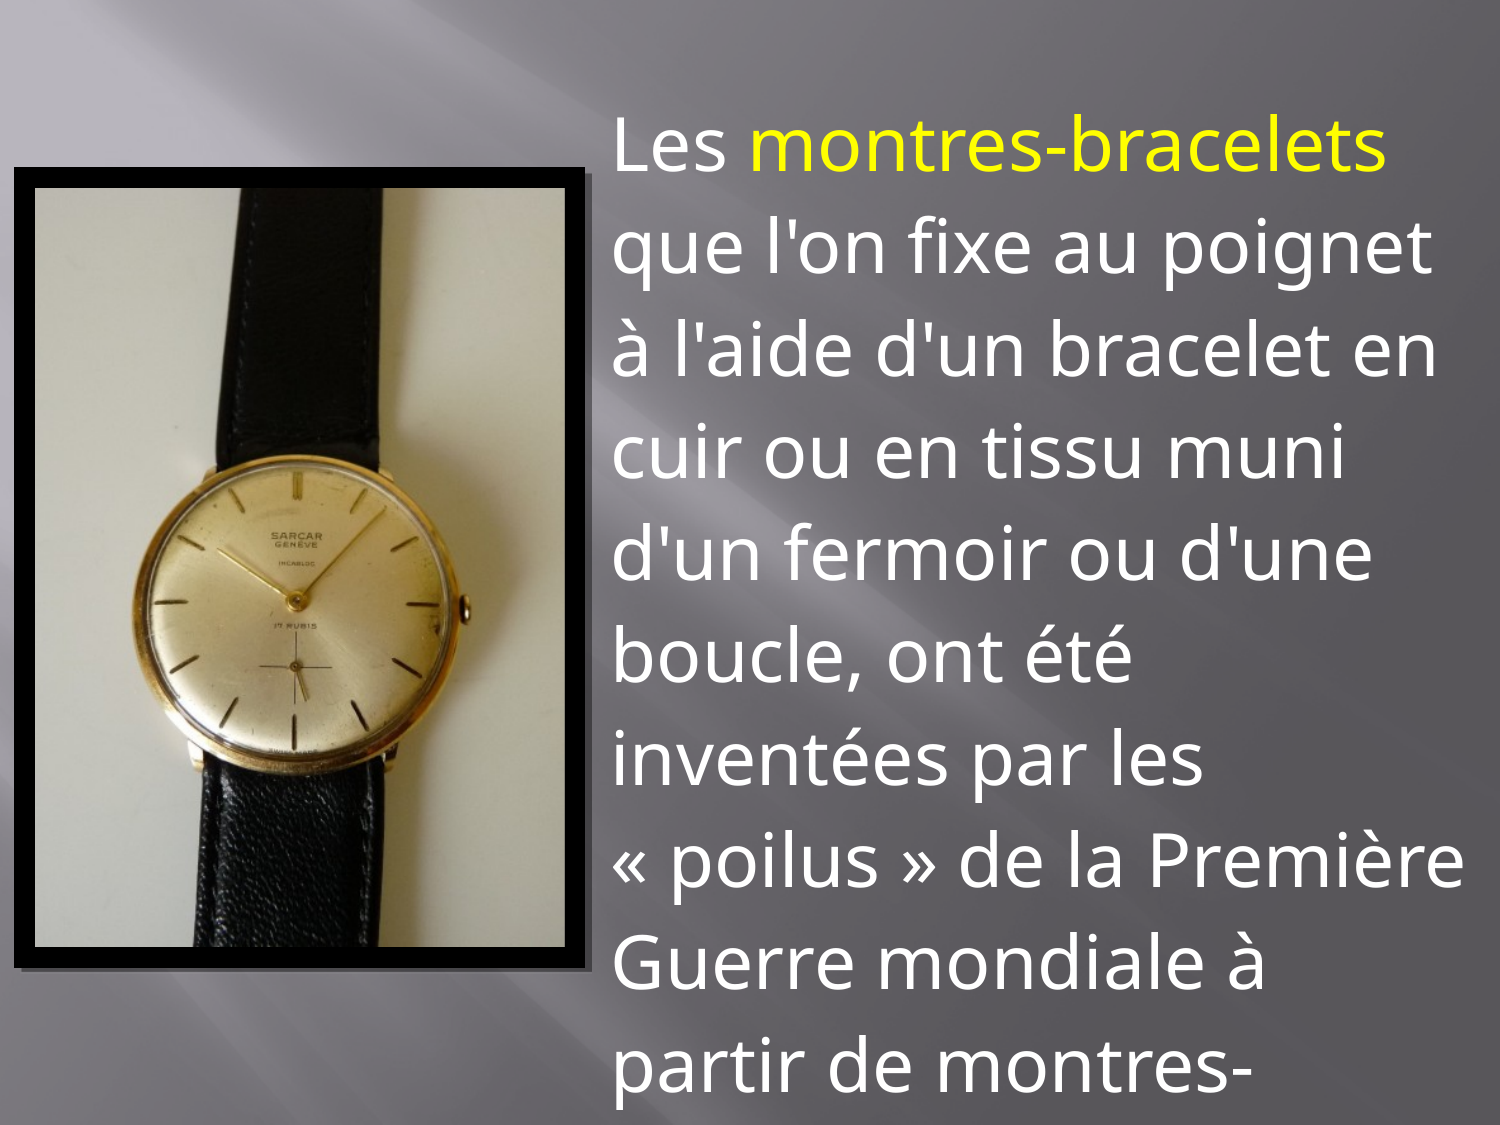

Les montres-bracelets que l'on fixe au poignet à l'aide d'un bracelet en cuir ou en tissu muni d'un fermoir ou d'une boucle, ont été inventées par les « poilus » de la Première Guerre mondiale à partir de montres-goussets.